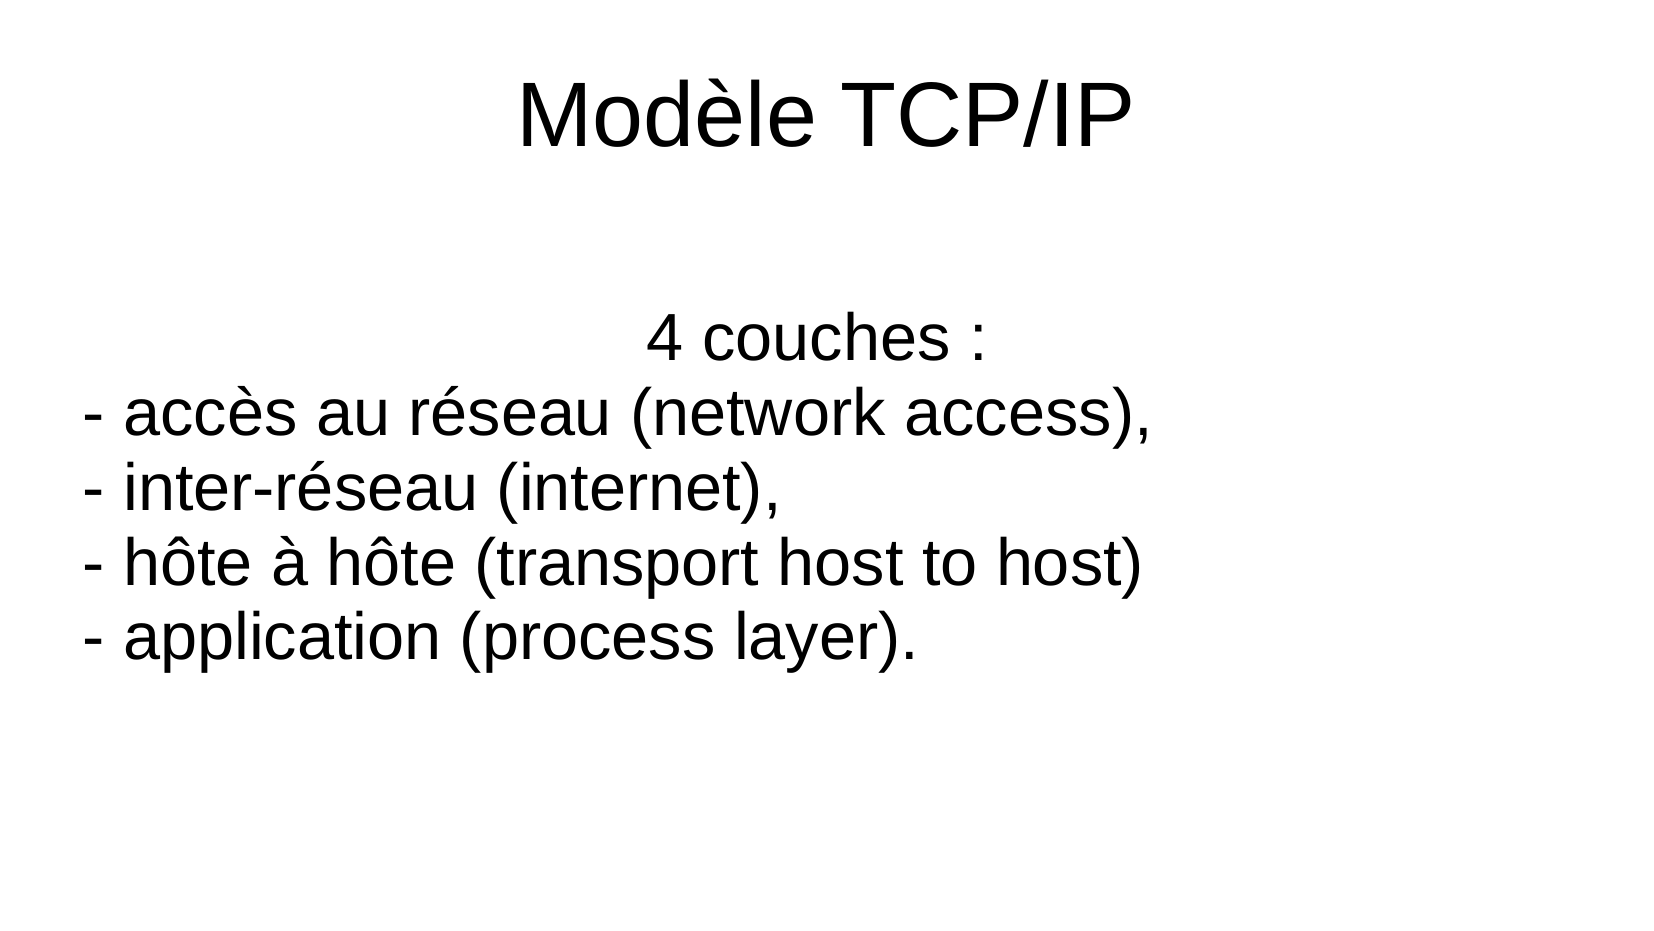

# Modèle TCP/IP
4 couches :
- accès au réseau (network access),
- inter-réseau (internet),
- hôte à hôte (transport host to host)
- application (process layer).